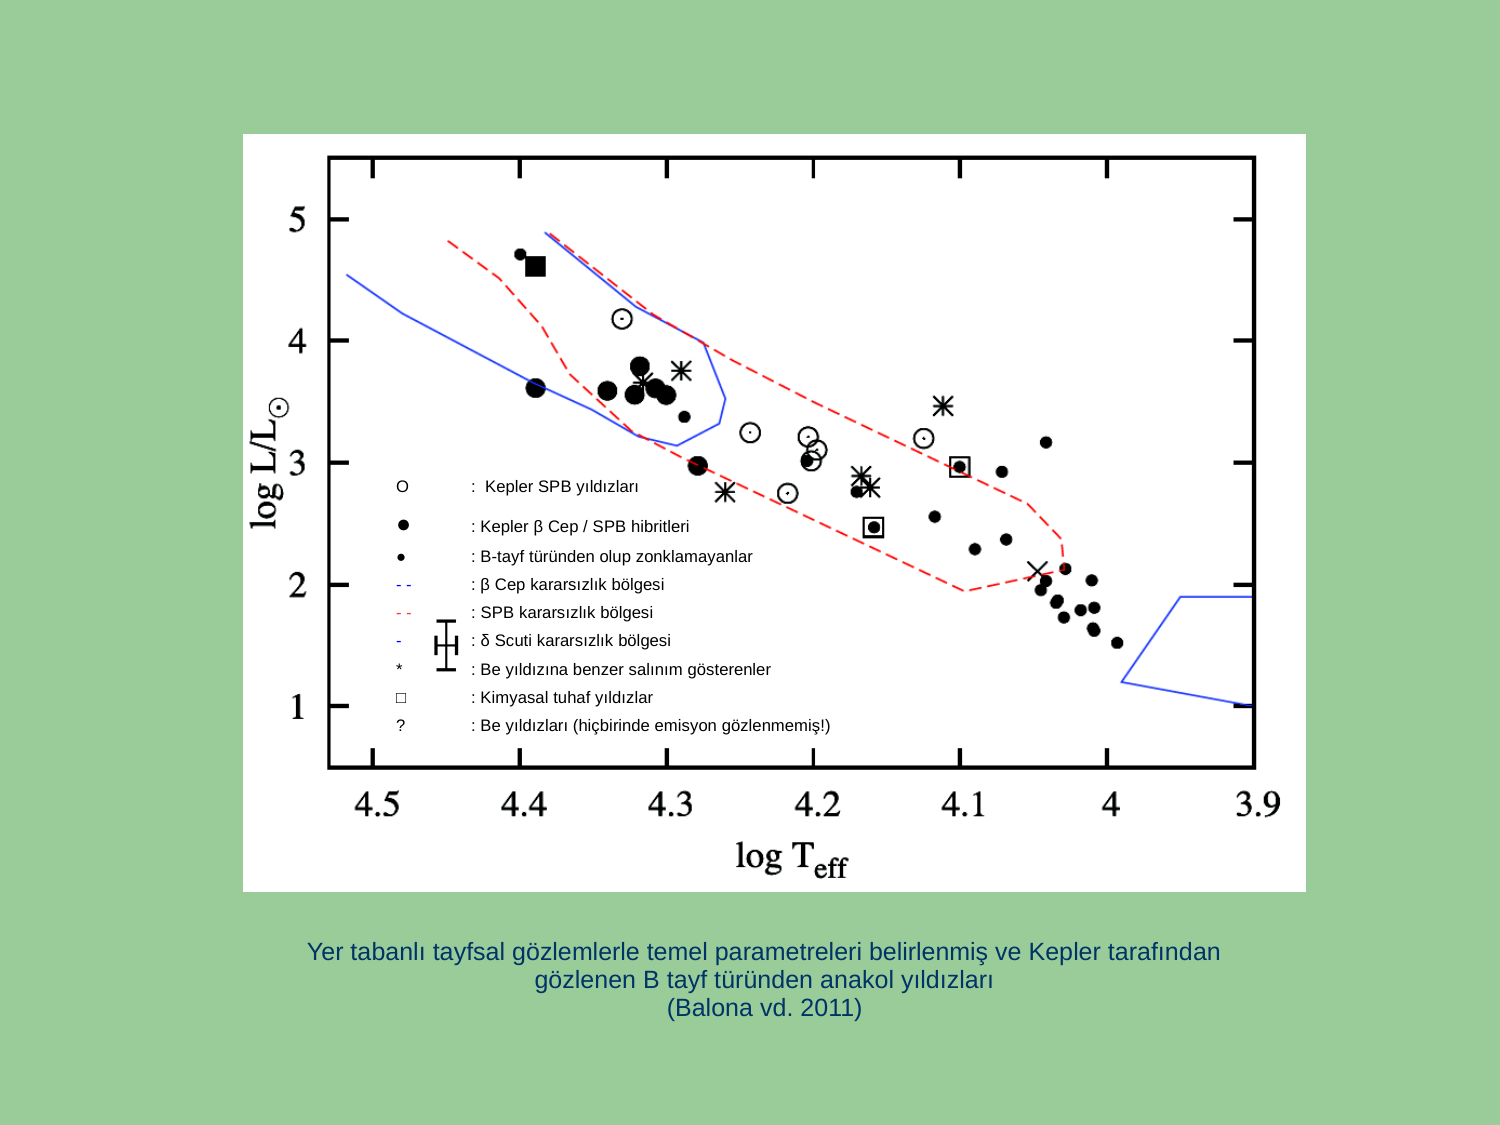

O	: Kepler SPB yıldızları
●	: Kepler β Cep / SPB hibritleri
● 	: B-tayf türünden olup zonklamayanlar
- -	: β Cep kararsızlık bölgesi
- -	: SPB kararsızlık bölgesi
-	: δ Scuti kararsızlık bölgesi
* 	: Be yıldızına benzer salınım gösterenler
□	: Kimyasal tuhaf yıldızlar
?	: Be yıldızları (hiçbirinde emisyon gözlenmemiş!)
Yer tabanlı tayfsal gözlemlerle temel parametreleri belirlenmiş ve Kepler tarafından gözlenen B tayf türünden anakol yıldızları
(Balona vd. 2011)